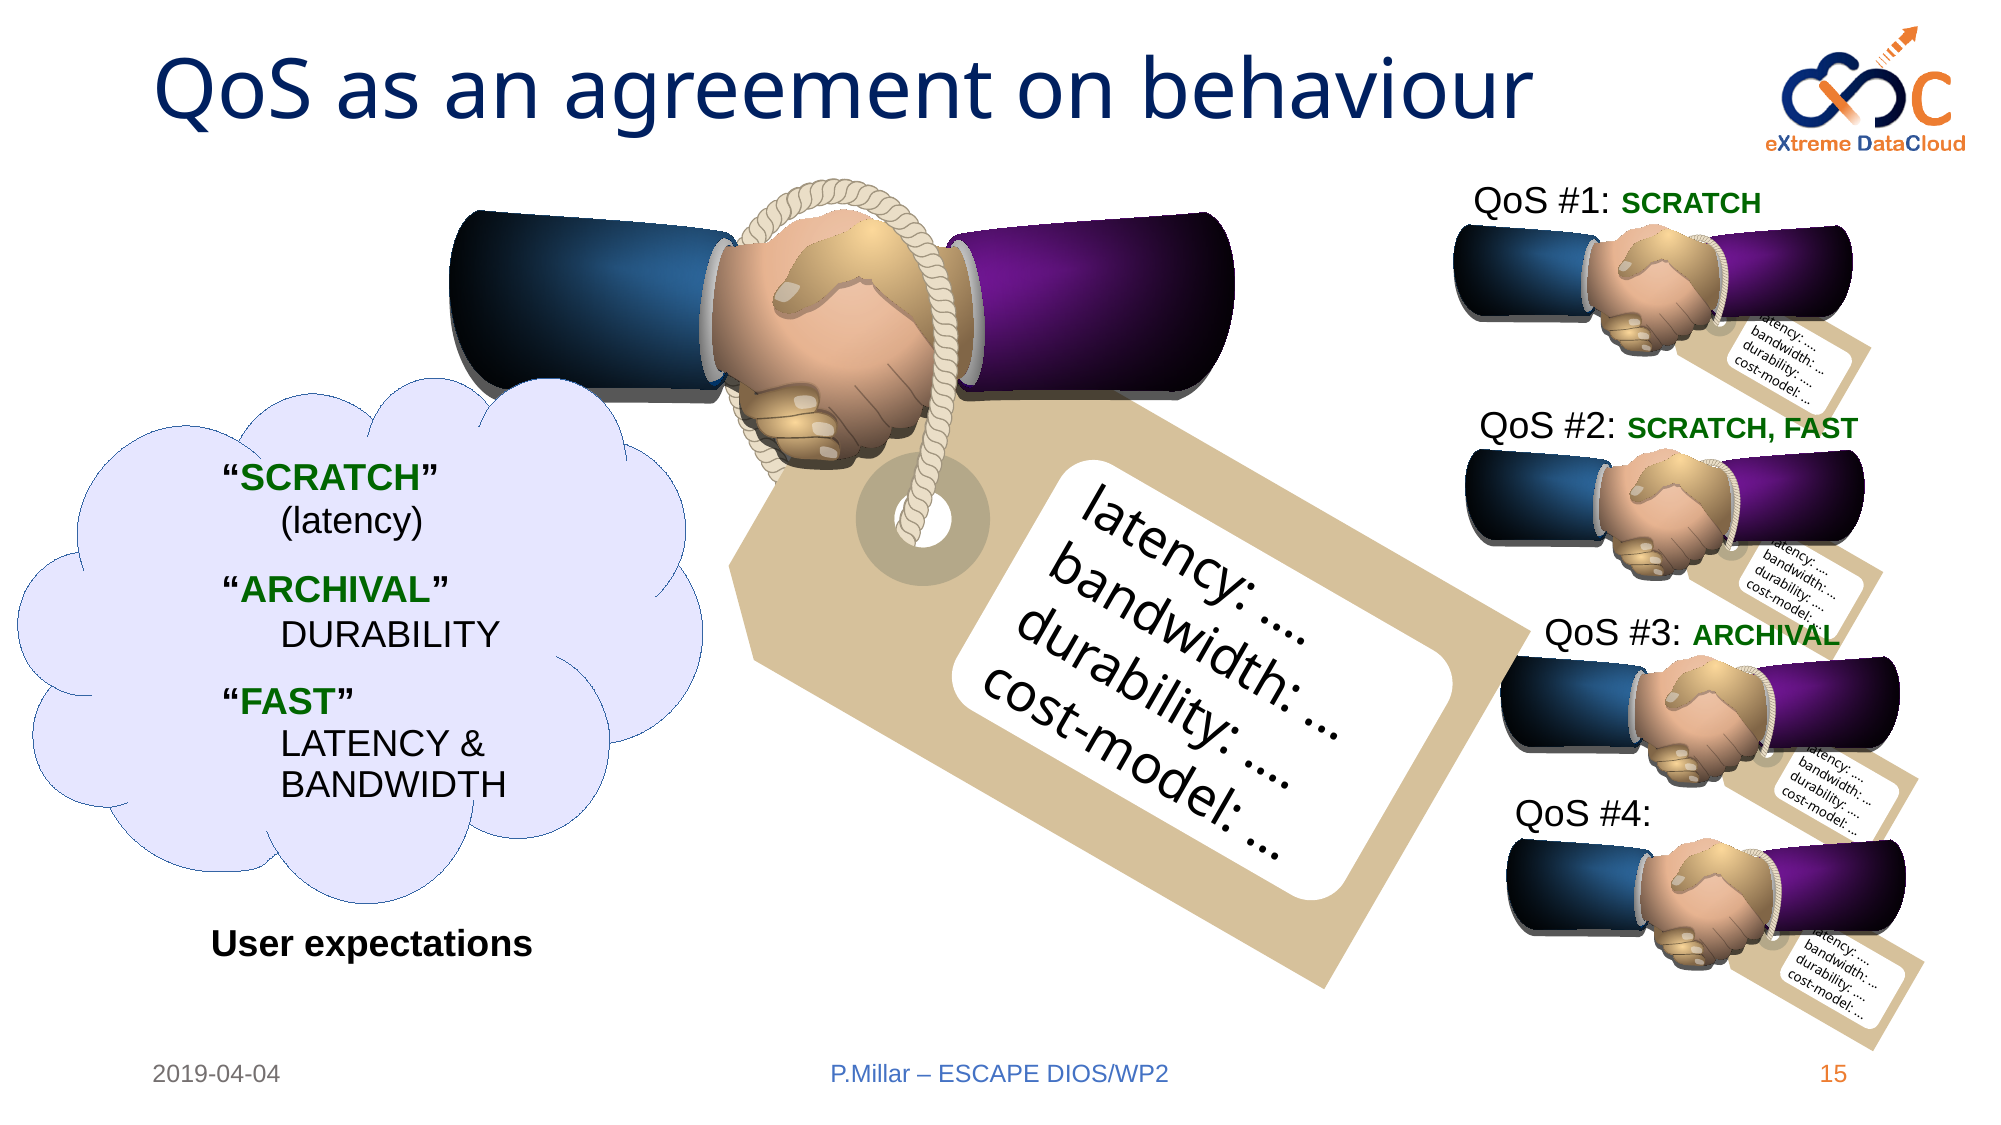

# QoS as an agreement on behaviour
QoS #1: SCRATCH
“SCRATCH”
(latency)
“ARCHIVAL”
DURABILITY
“FAST”
LATENCY &
BANDWIDTH
QoS #2: SCRATCH, FAST
QoS #3: ARCHIVAL
QoS #4:
User expectations
2019-04-04
P.Millar – ESCAPE DIOS/WP2